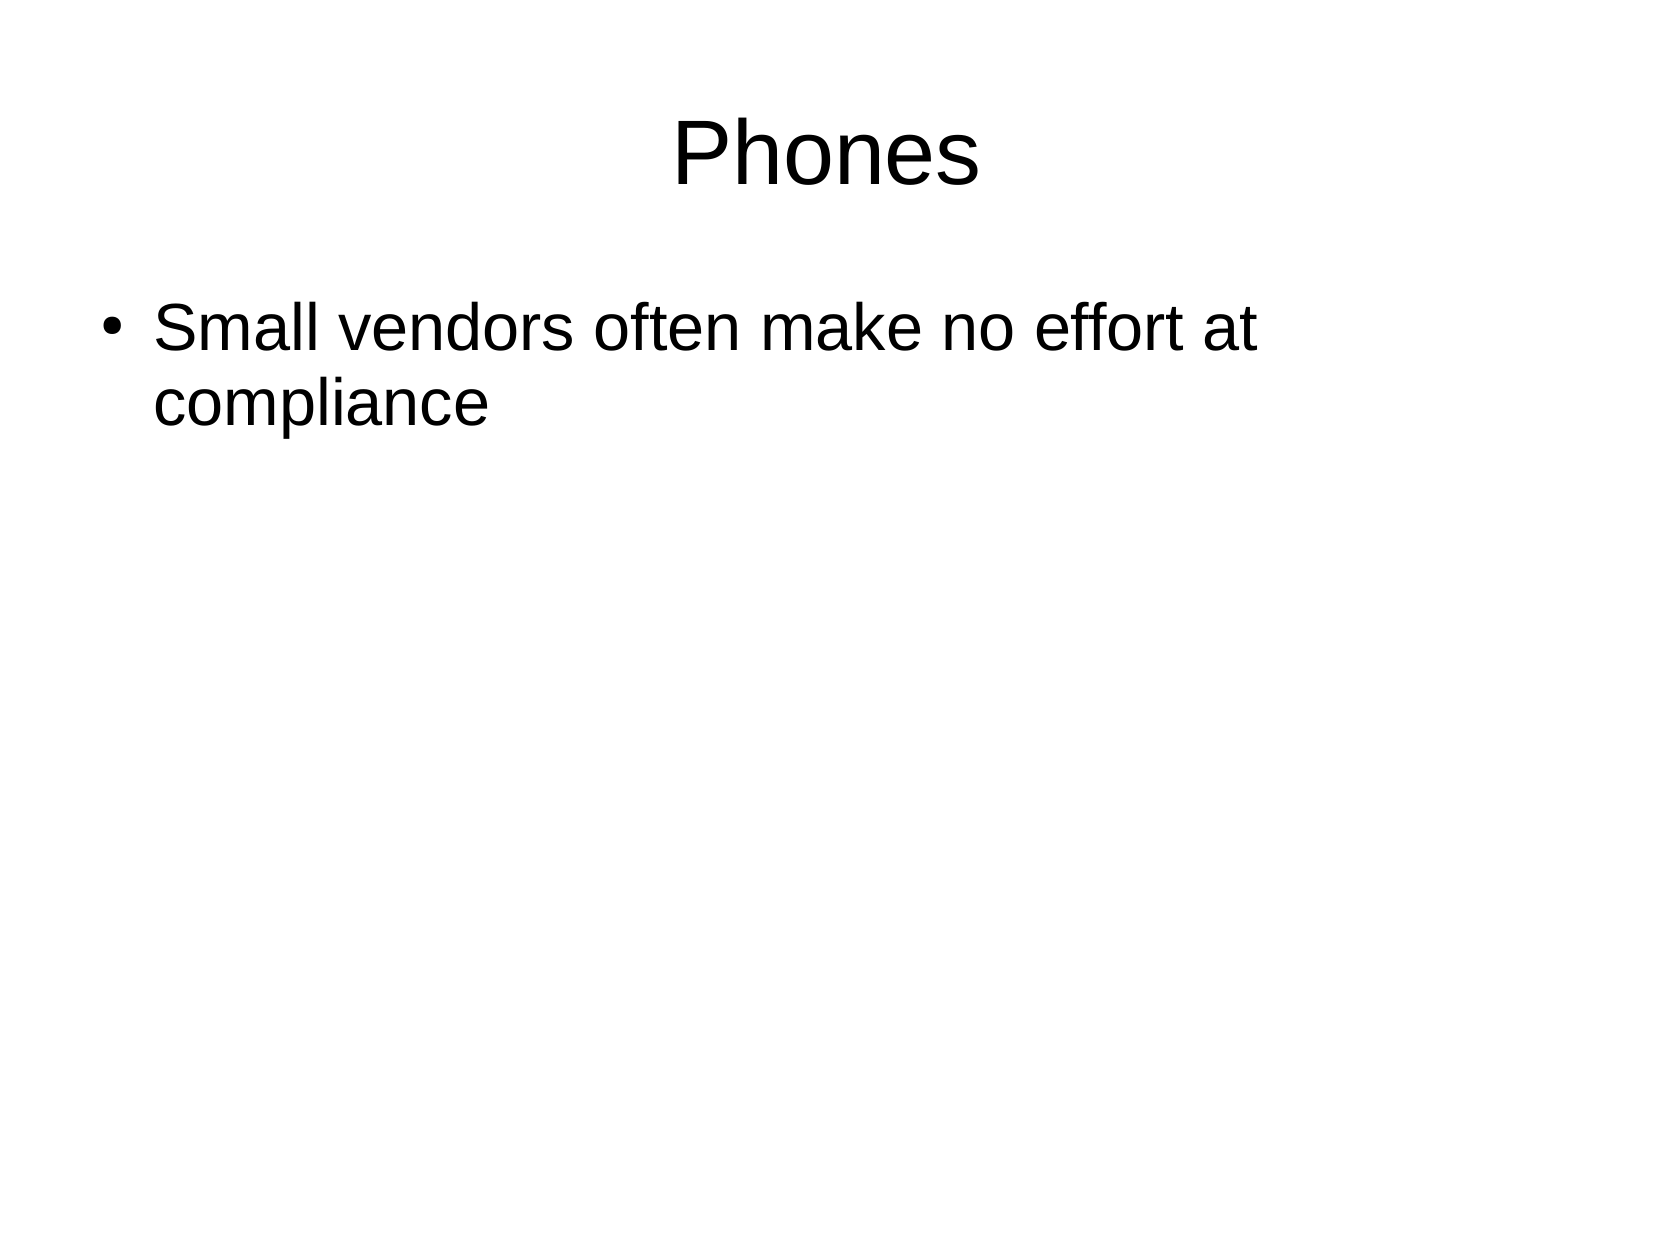

# Phones
Small vendors often make no effort at compliance